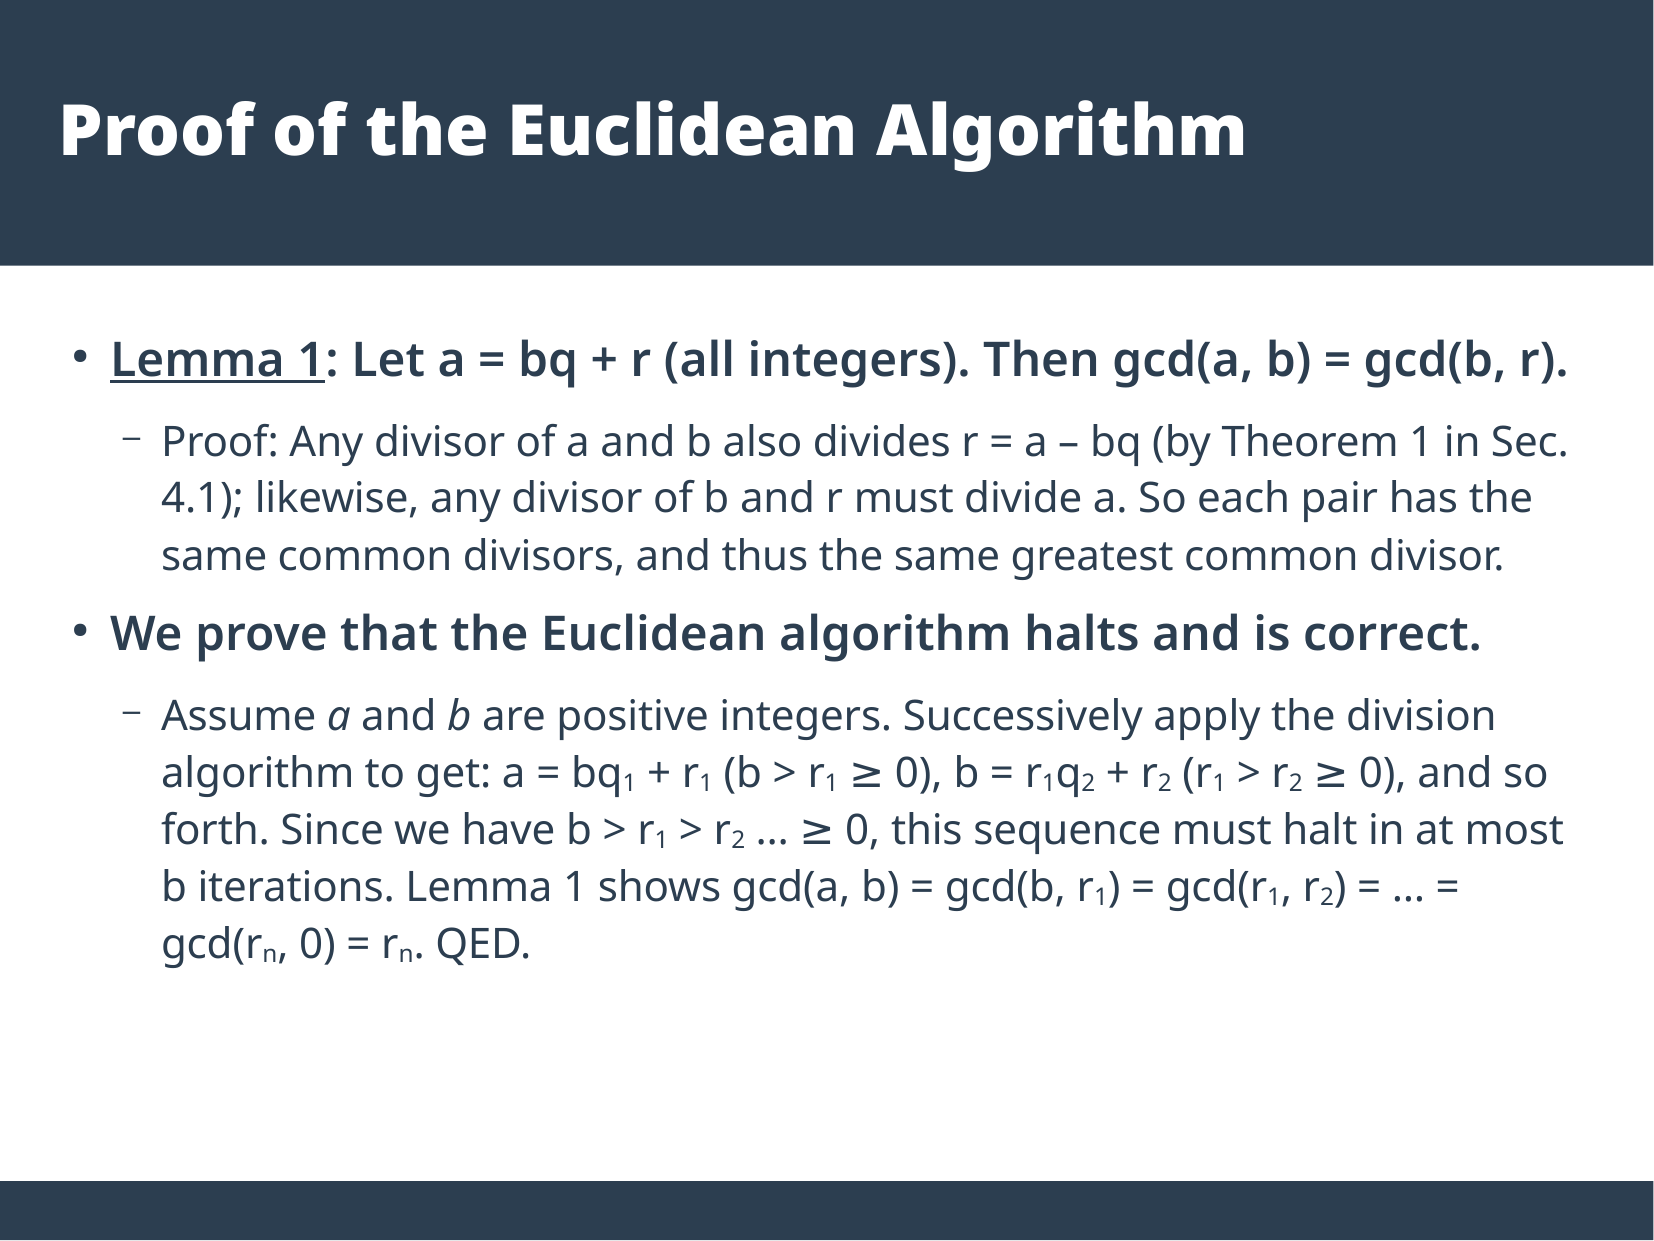

# Proof of the Euclidean Algorithm
Lemma 1: Let a = bq + r (all integers). Then gcd(a, b) = gcd(b, r).
Proof: Any divisor of a and b also divides r = a – bq (by Theorem 1 in Sec. 4.1); likewise, any divisor of b and r must divide a. So each pair has the same common divisors, and thus the same greatest common divisor.
We prove that the Euclidean algorithm halts and is correct.
Assume a and b are positive integers. Successively apply the division algorithm to get: a = bq1 + r1 (b > r1 ≥ 0), b = r1q2 + r2 (r1 > r2 ≥ 0), and so forth. Since we have b > r1 > r2 … ≥ 0, this sequence must halt in at most b iterations. Lemma 1 shows gcd(a, b) = gcd(b, r1) = gcd(r1, r2) = … = gcd(rn, 0) = rn. QED.